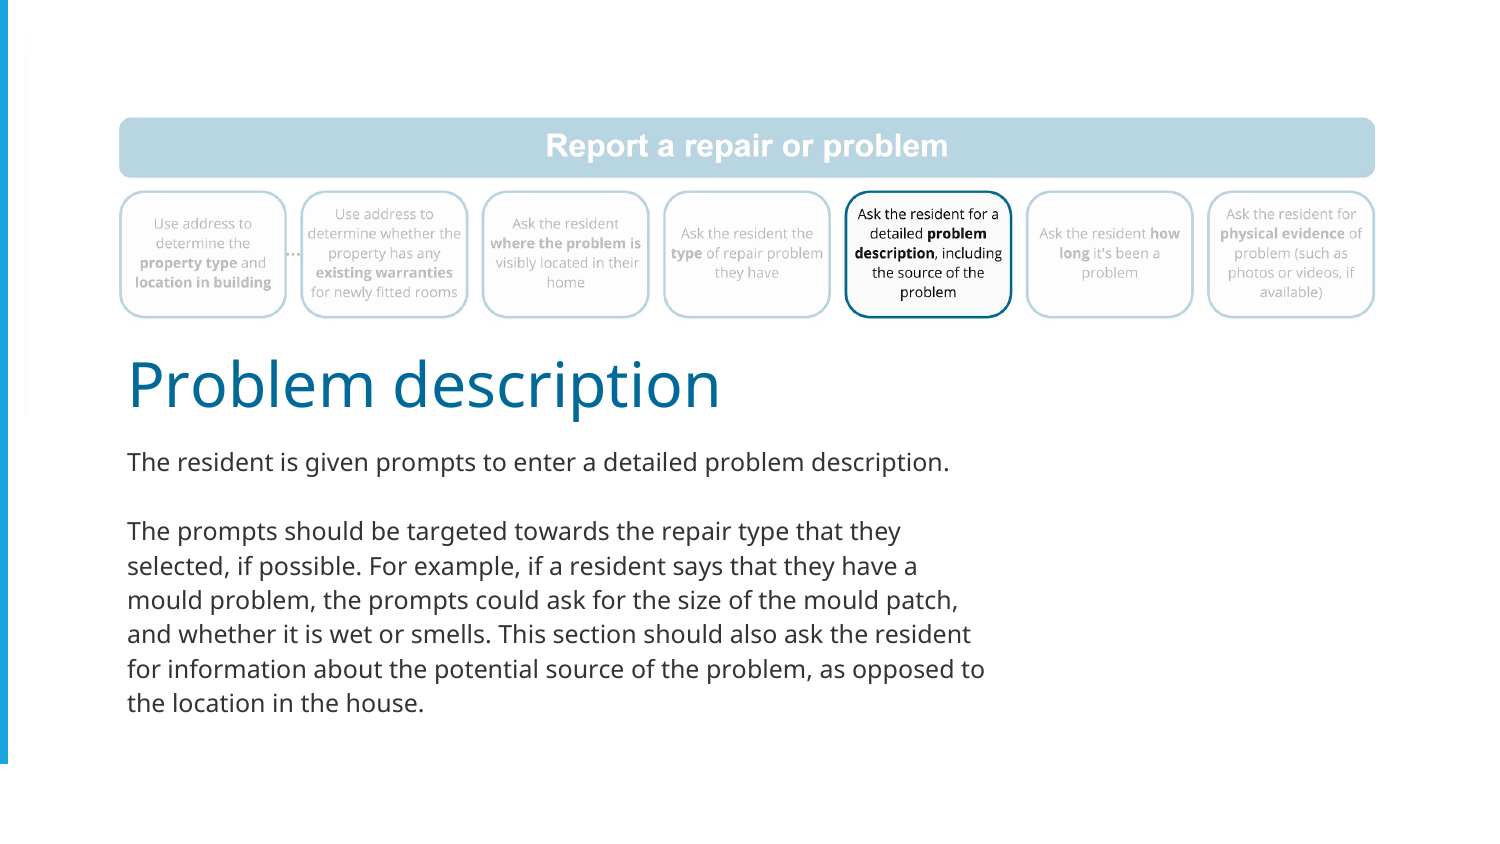

Problem description
The resident is given prompts to enter a detailed problem description.
The prompts should be targeted towards the repair type that they selected, if possible. For example, if a resident says that they have a mould problem, the prompts could ask for the size of the mould patch, and whether it is wet or smells. This section should also ask the resident for information about the potential source of the problem, as opposed to the location in the house.